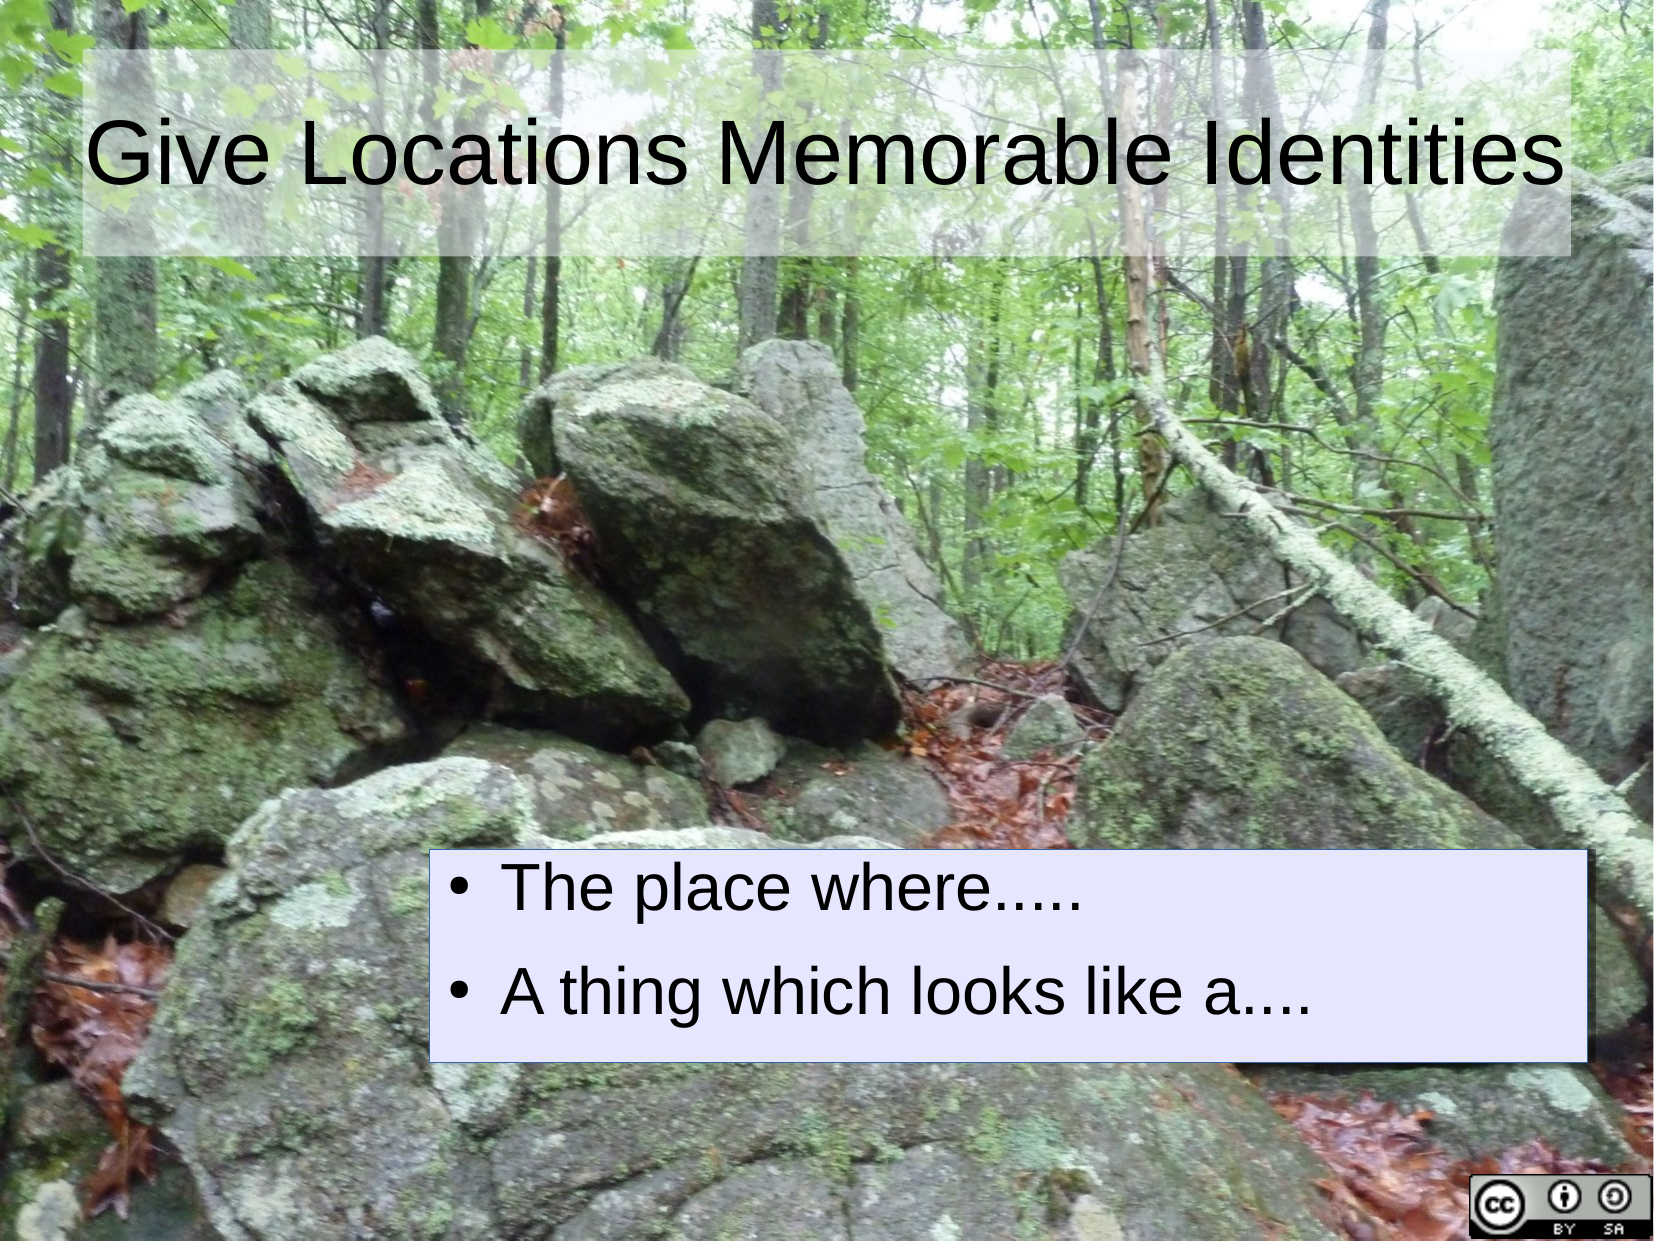

# Give Locations Memorable Identities
The place where.....
A thing which looks like a....